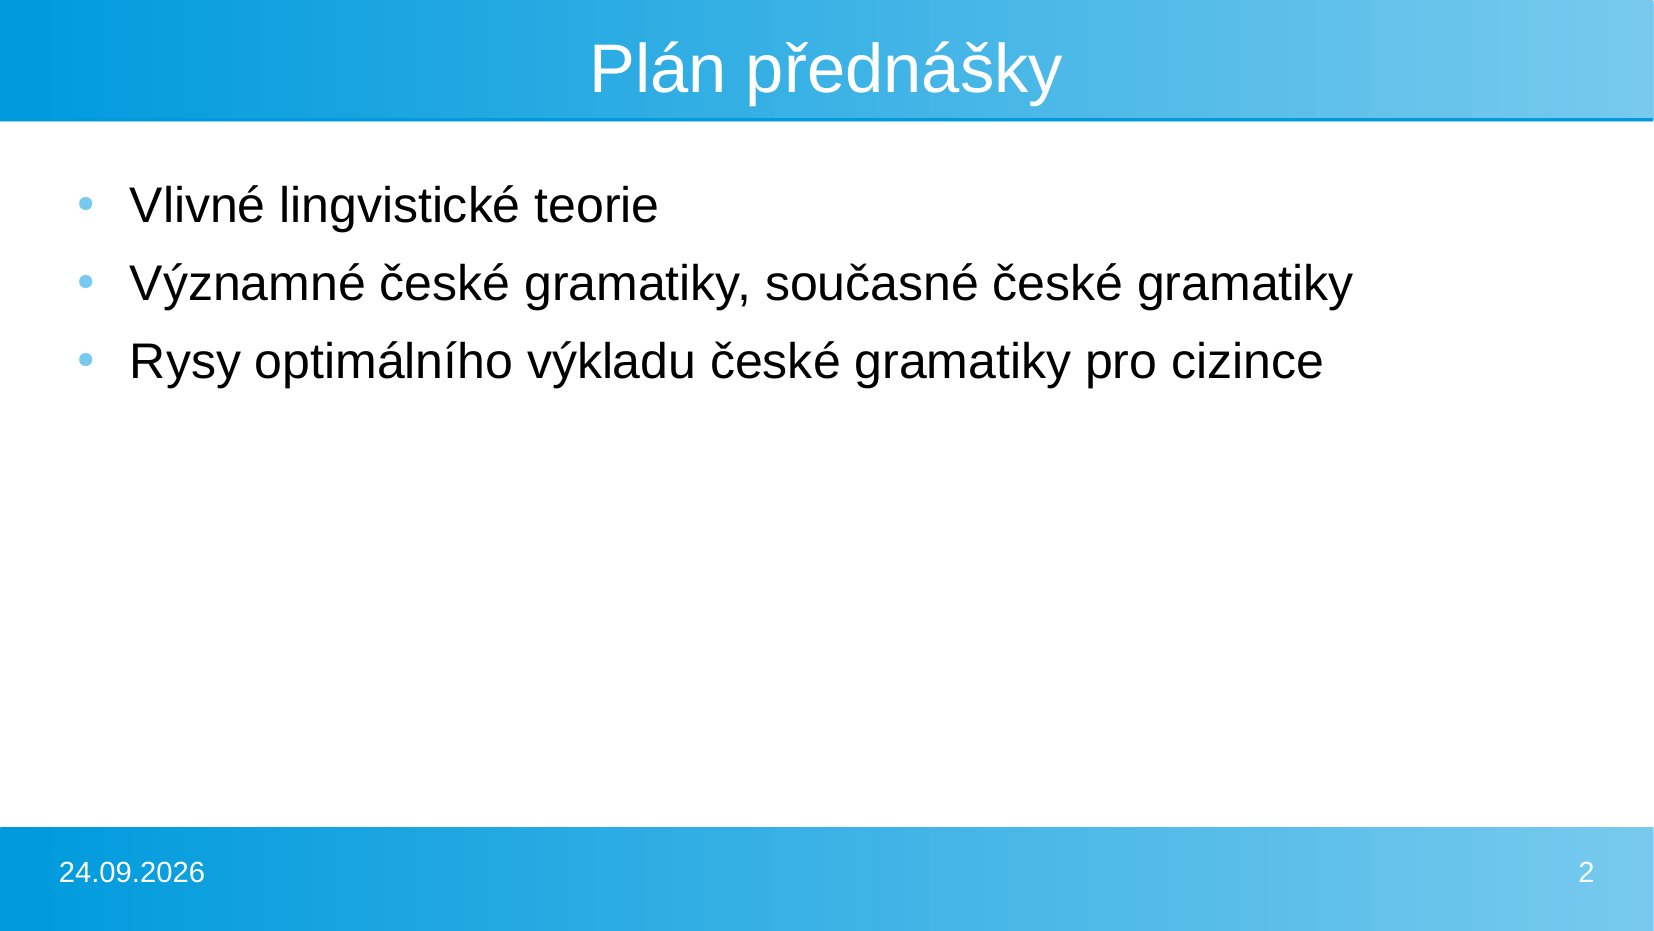

# Plán přednášky
Vlivné lingvistické teorie
Významné české gramatiky, současné české gramatiky
Rysy optimálního výkladu české gramatiky pro cizince
2